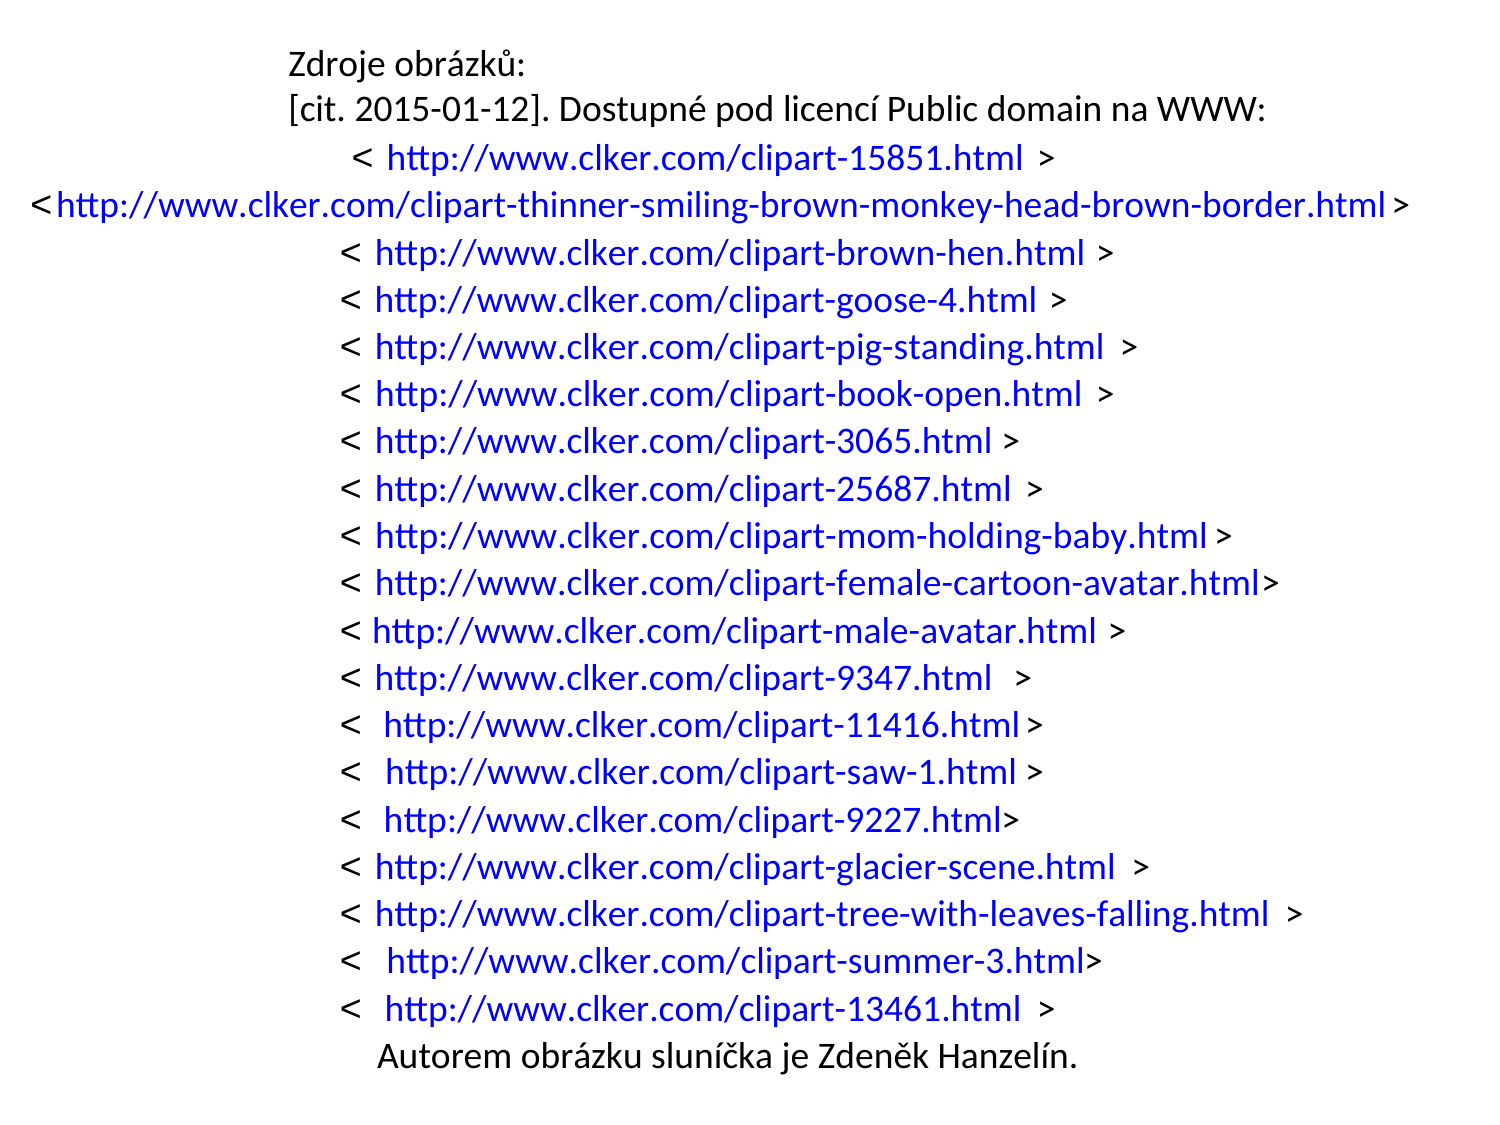

Zdroje obrázků:
[cit. 2015-01-12]. Dostupné pod licencí Public domain na WWW:
<
http://www.clker.com/clipart-15851.html
>
<
http://www.clker.com/clipart-thinner-smiling-brown-monkey-head-brown-border.html
>
<
http://www.clker.com/clipart-brown-hen.html
>
<
http://www.clker.com/clipart-goose-4.html
>
<
http://www.clker.com/clipart-pig-standing.html
>
<
http://www.clker.com/clipart-book-open.html
>
<
http://www.clker.com/clipart-3065.html
>
<
http://www.clker.com/clipart-25687.html
>
<
http://www.clker.com/clipart-mom-holding-baby.html
>
<
http://www.clker.com/clipart-female-cartoon-avatar.html
>
<
http://www.clker.com/clipart-male-avatar.html
>
<
http://www.clker.com/clipart-9347.html
>
<
http://www.clker.com/clipart-11416.html
>
<
http://www.clker.com/clipart-saw-1.html
>
<
http://www.clker.com/clipart-9227.html
>
<
http://www.clker.com/clipart-glacier-scene.html
>
<
http://www.clker.com/clipart-tree-with-leaves-falling.html
>
<
http://www.clker.com/clipart-summer-3.html
>
<
http://www.clker.com/clipart-13461.html
>
Autorem obrázku sluníčka je Zdeněk Hanzelín.